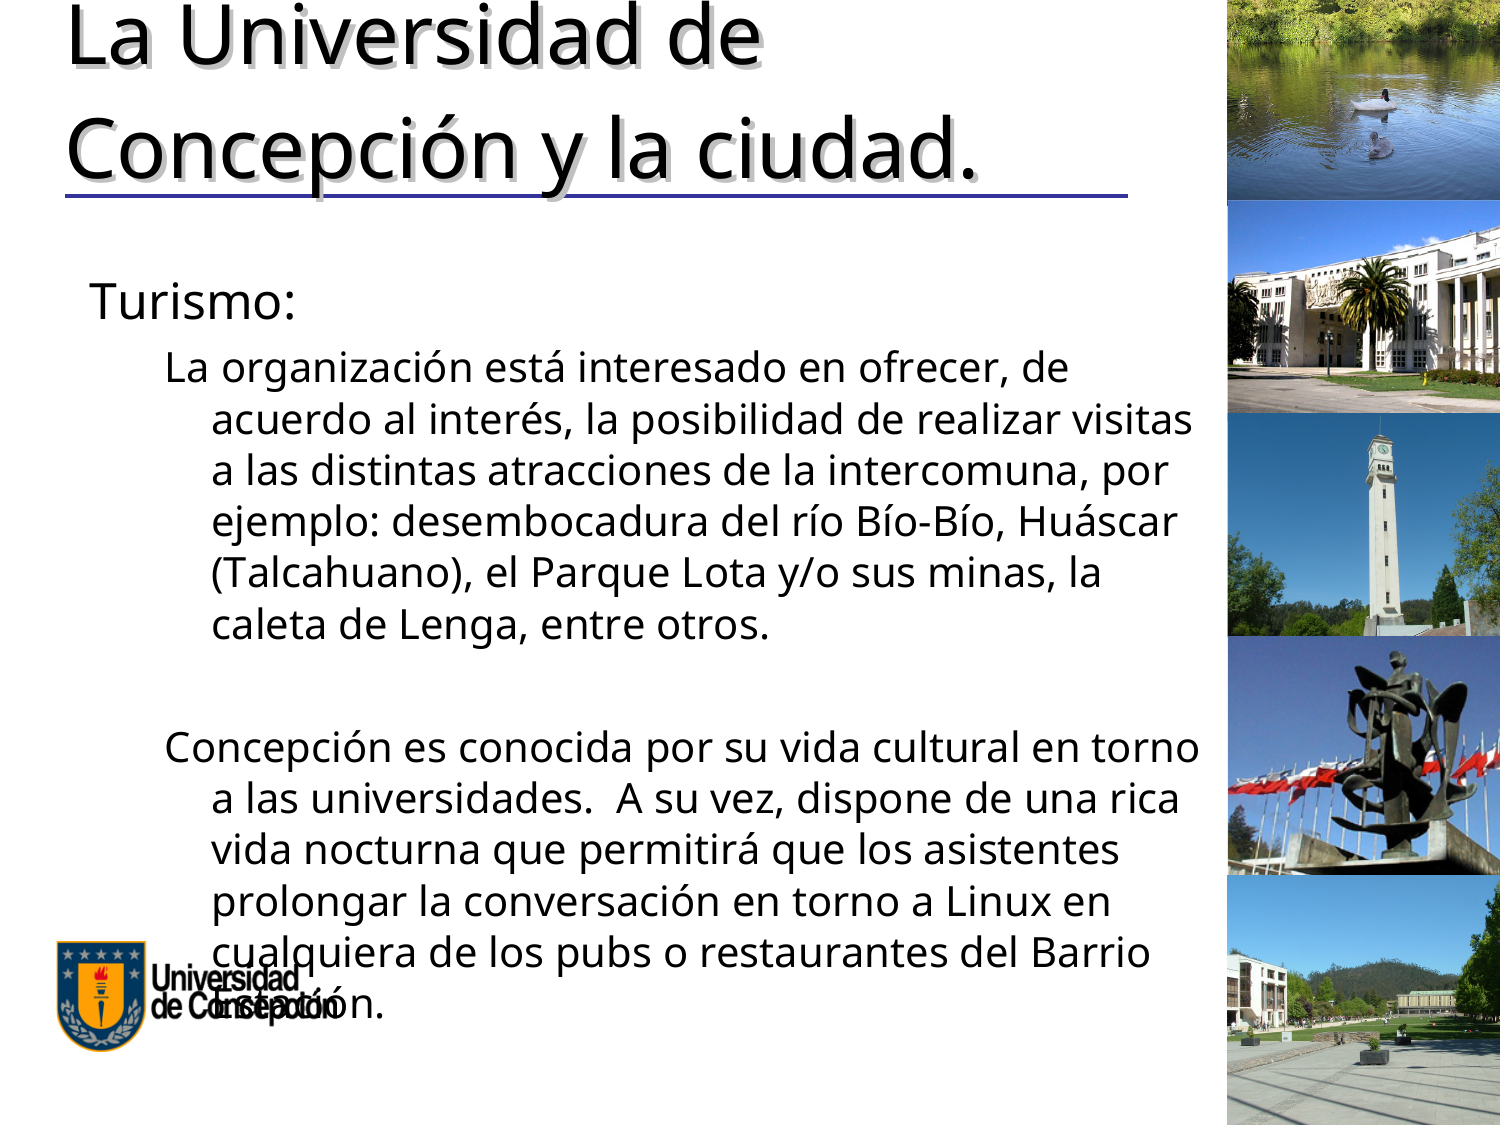

# La Universidad de Concepción y la ciudad.
Turismo:
La organización está interesado en ofrecer, de acuerdo al interés, la posibilidad de realizar visitas a las distintas atracciones de la intercomuna, por ejemplo: desembocadura del río Bío-Bío, Huáscar (Talcahuano), el Parque Lota y/o sus minas, la caleta de Lenga, entre otros.
Concepción es conocida por su vida cultural en torno a las universidades. A su vez, dispone de una rica vida nocturna que permitirá que los asistentes prolongar la conversación en torno a Linux en cualquiera de los pubs o restaurantes del Barrio Estación.